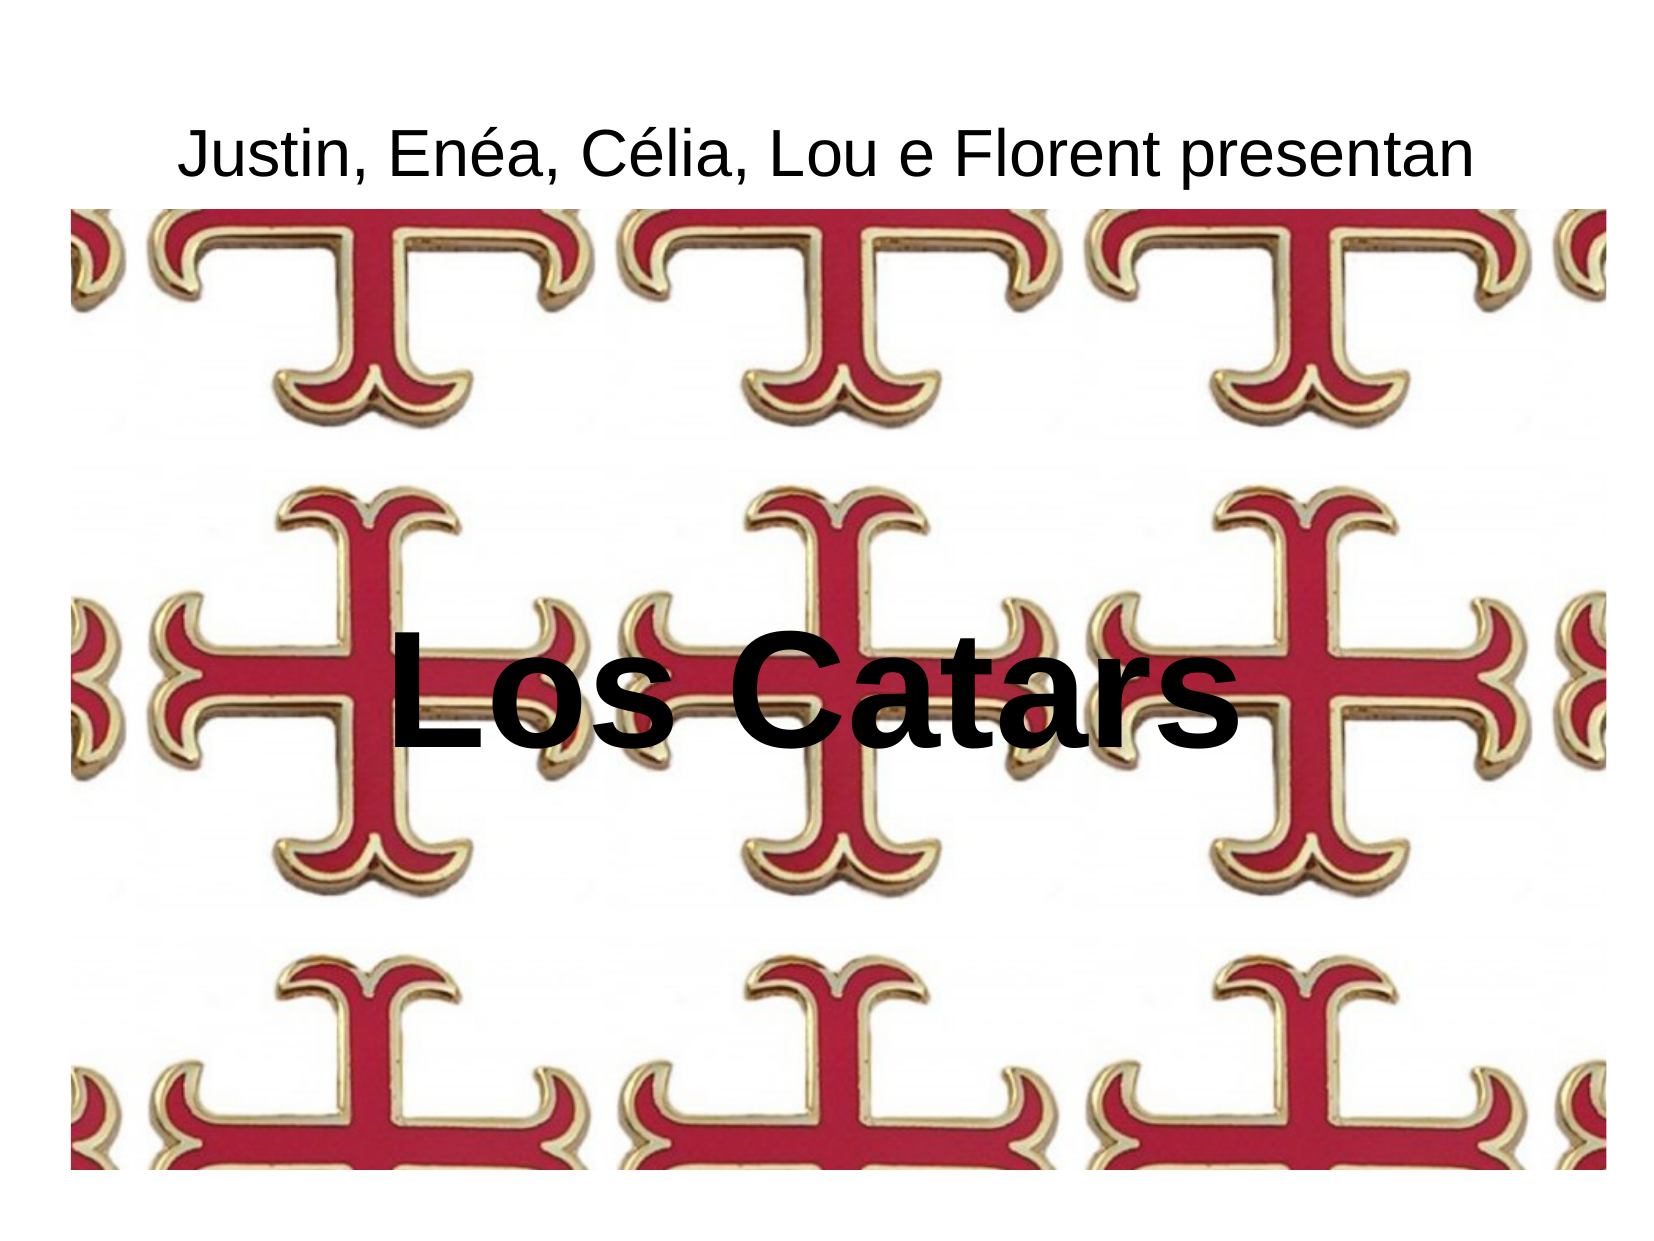

# Justin, Enéa, Célia, Lou e Florent presentan
Los Catars